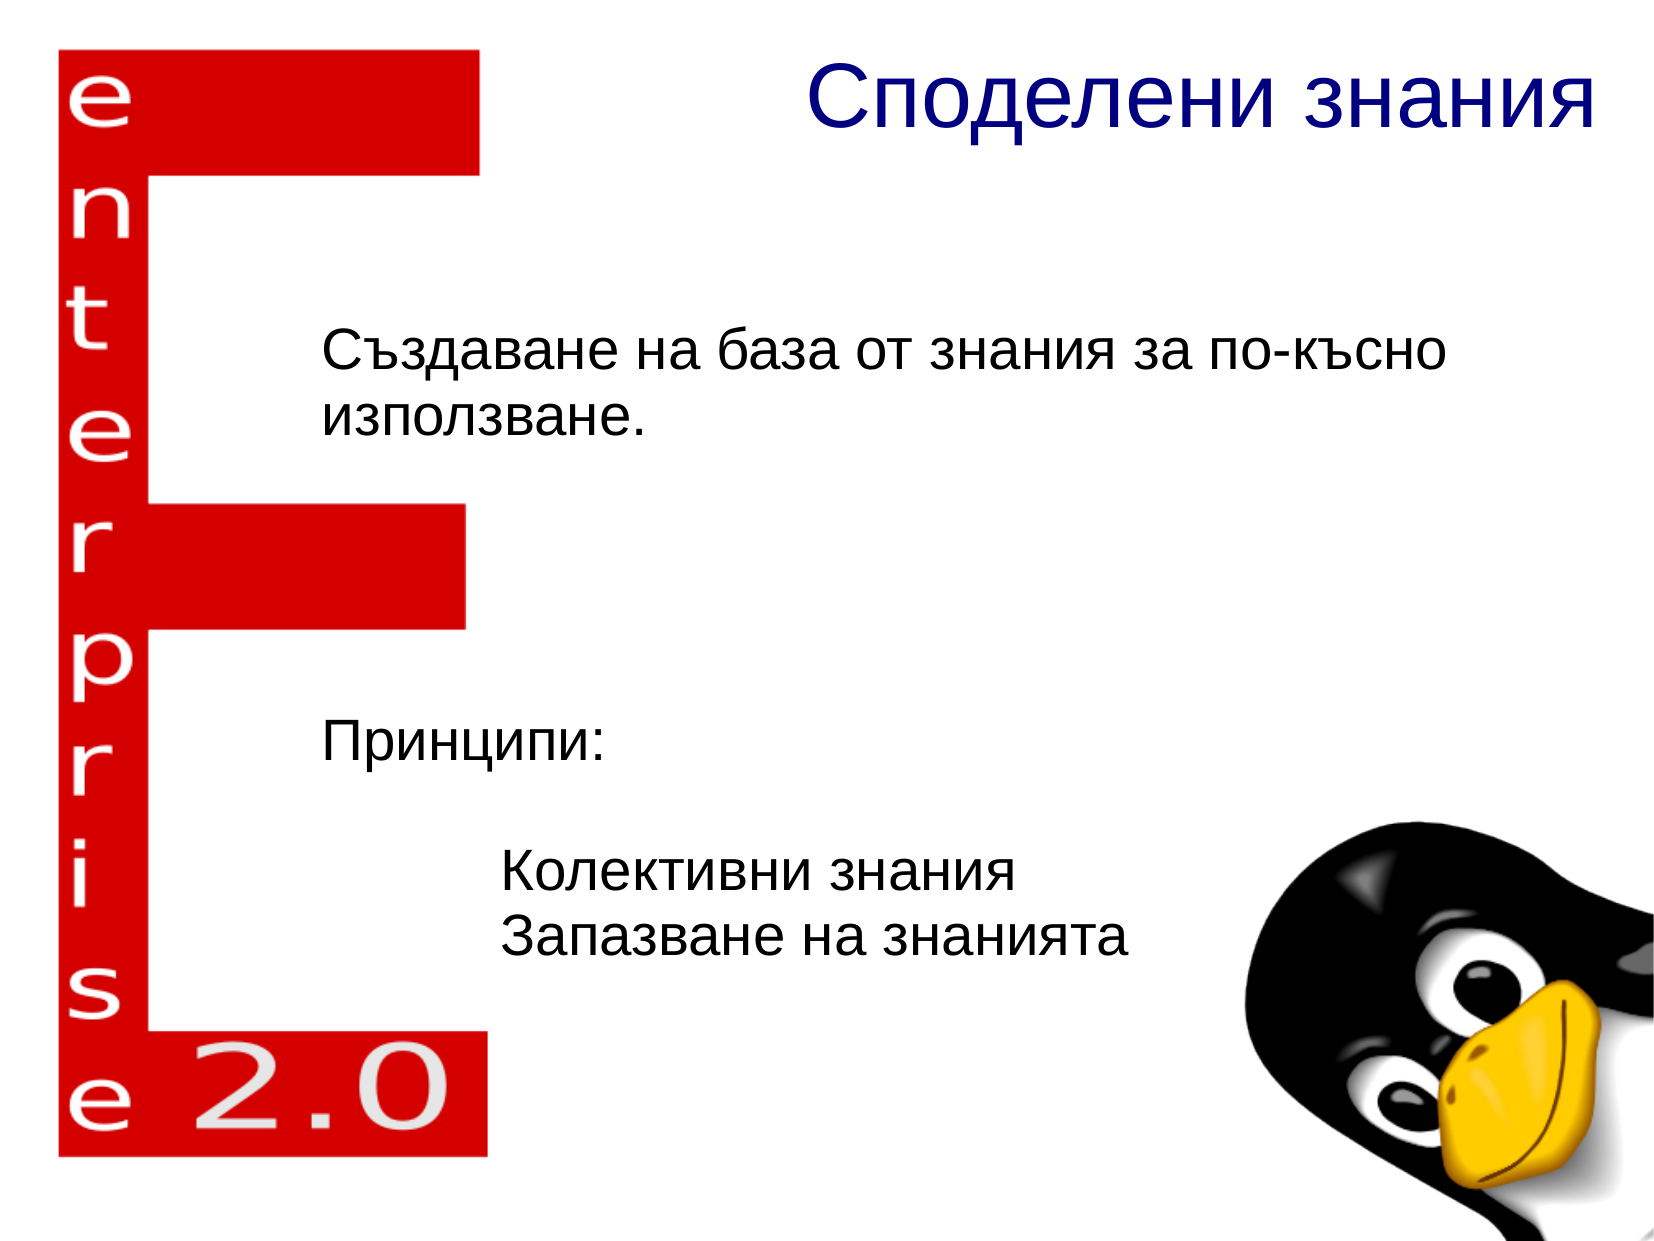

Споделени знания
Създаване на база от знания за по-късно
използване.
Принципи:
 Колективни знания
 Запазване на знанията